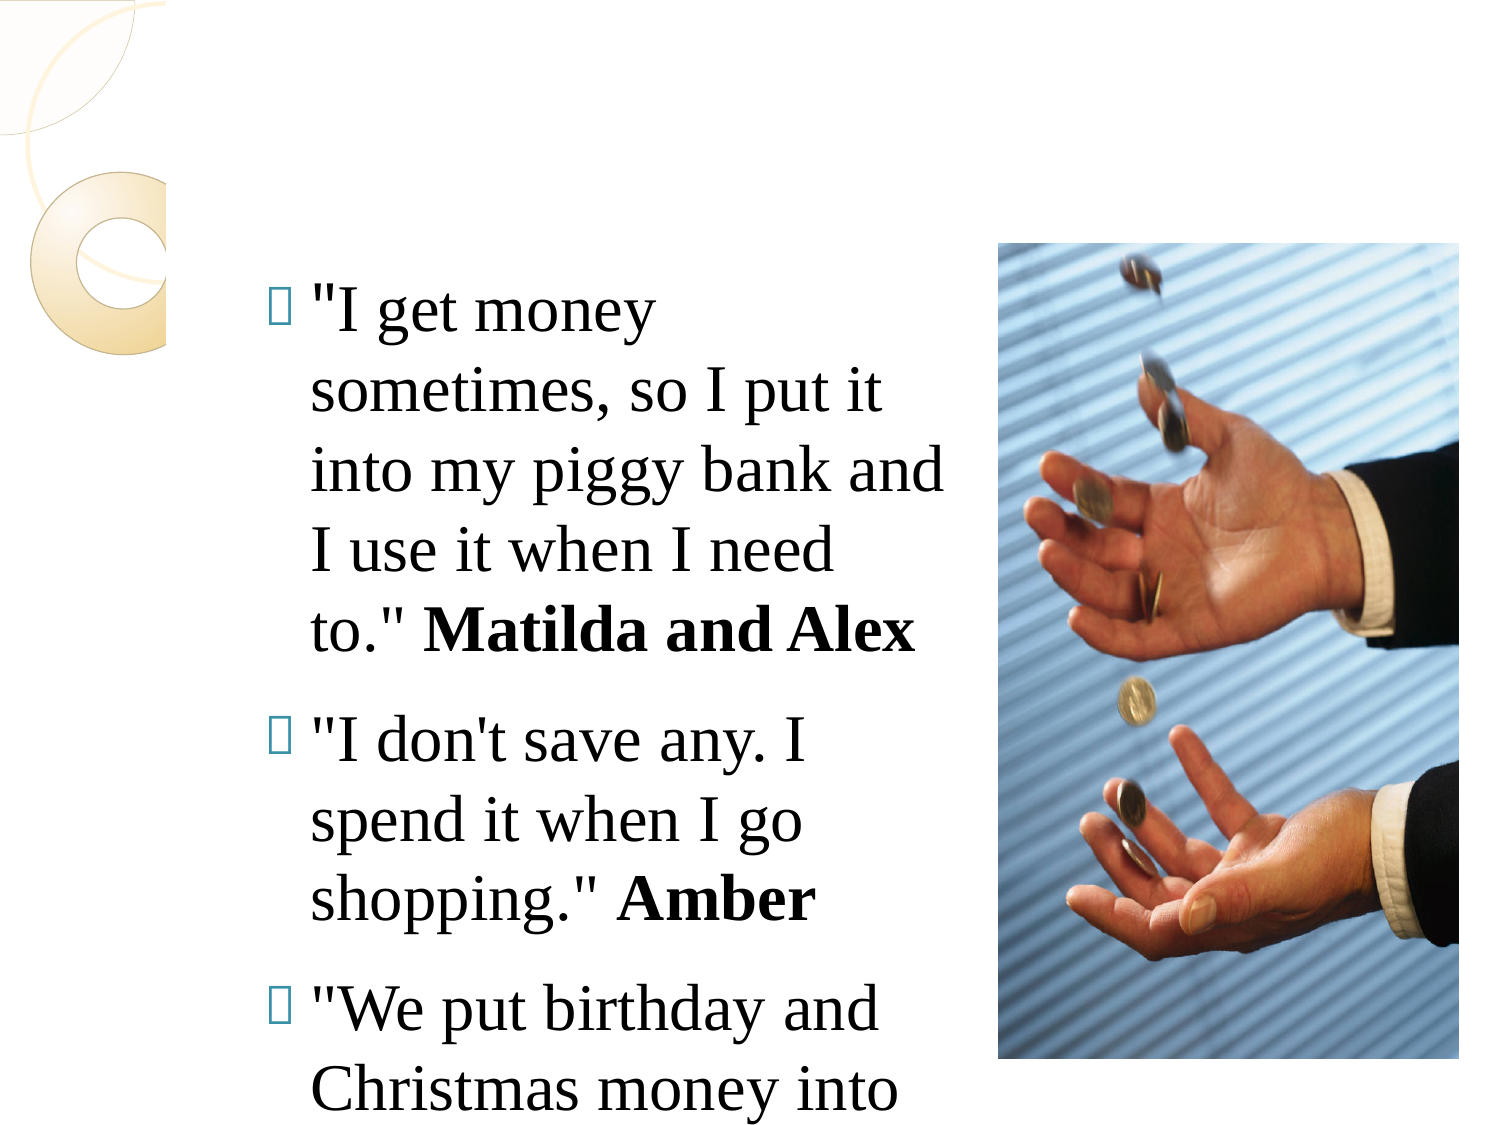

#
"I get money sometimes, so I put it into my piggy bank and I use it when I need to." Matilda and Alex
"I don't save any. I spend it when I go shopping." Amber
"We put birthday and Christmas money into the Bank, but we spend pocket money." Nathan, Anthony, Sam and Tess.